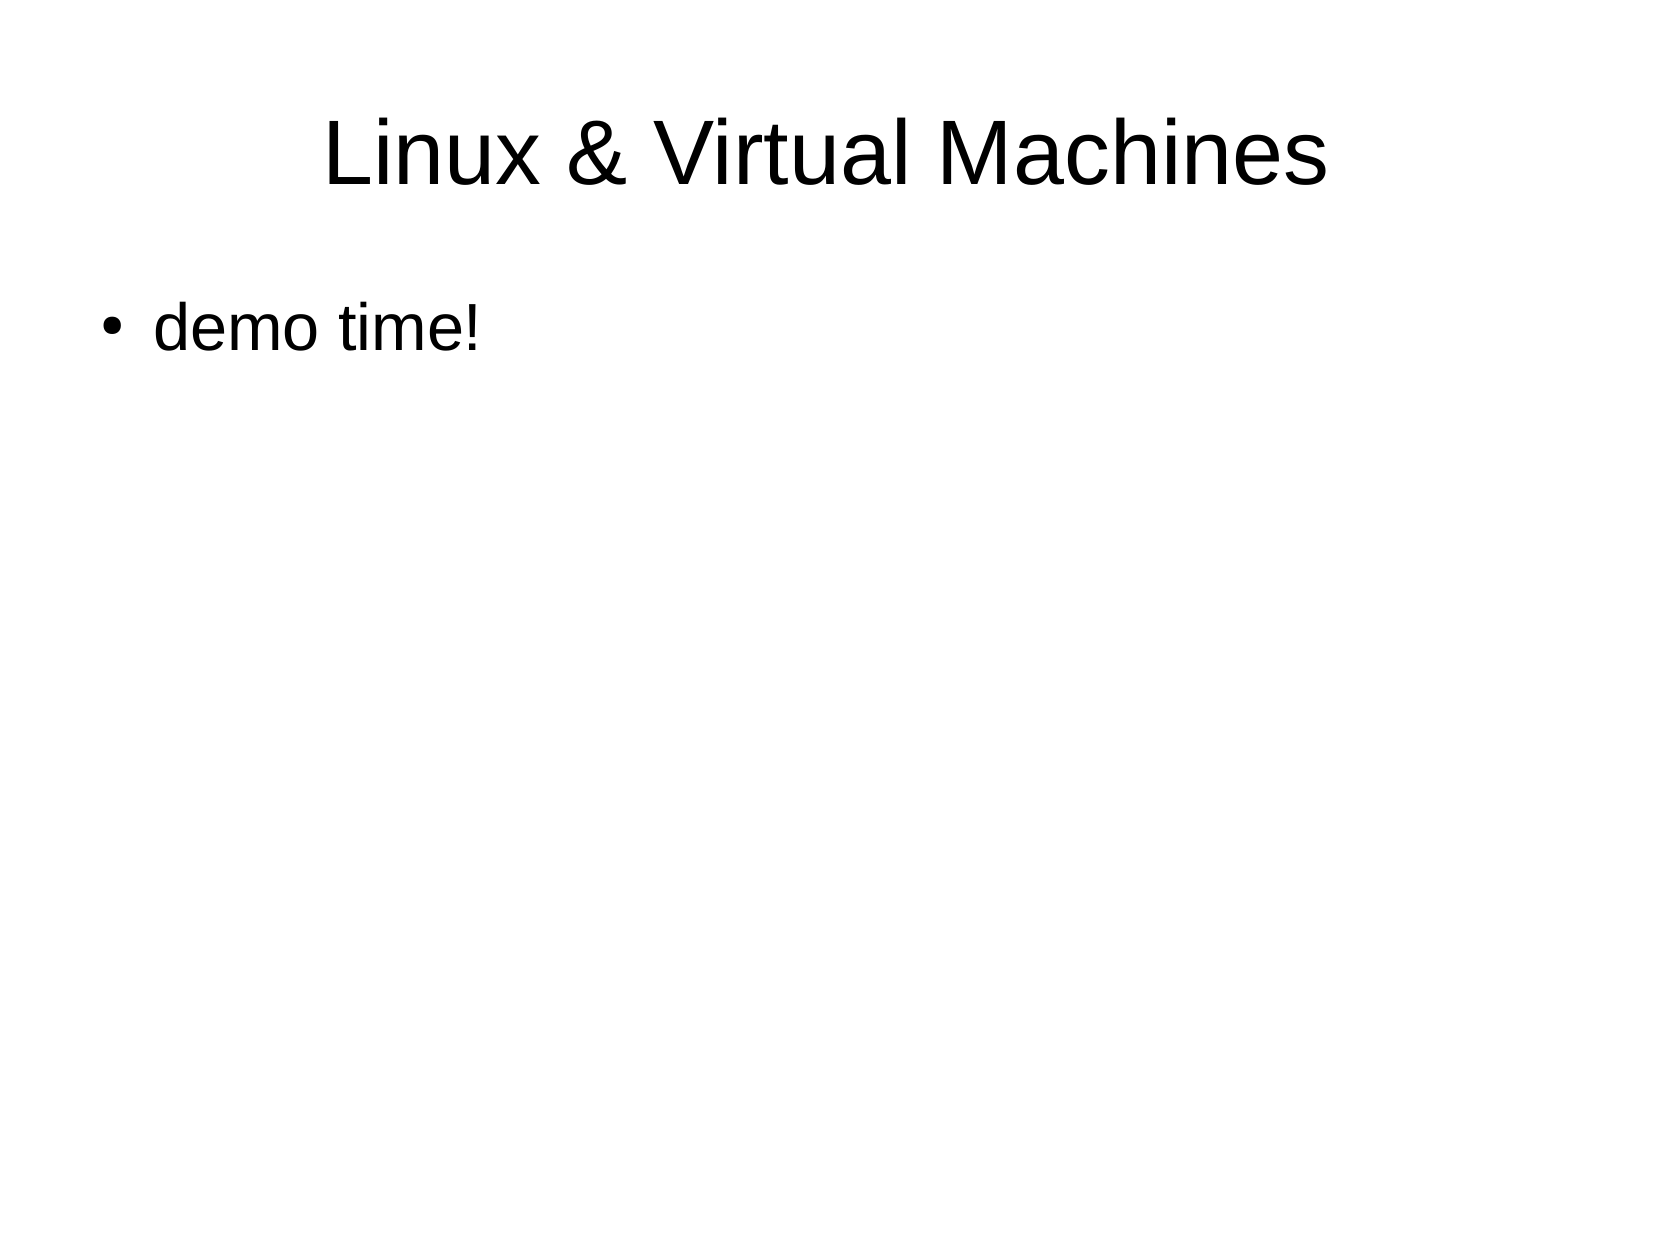

# Linux & Virtual Machines
demo time!